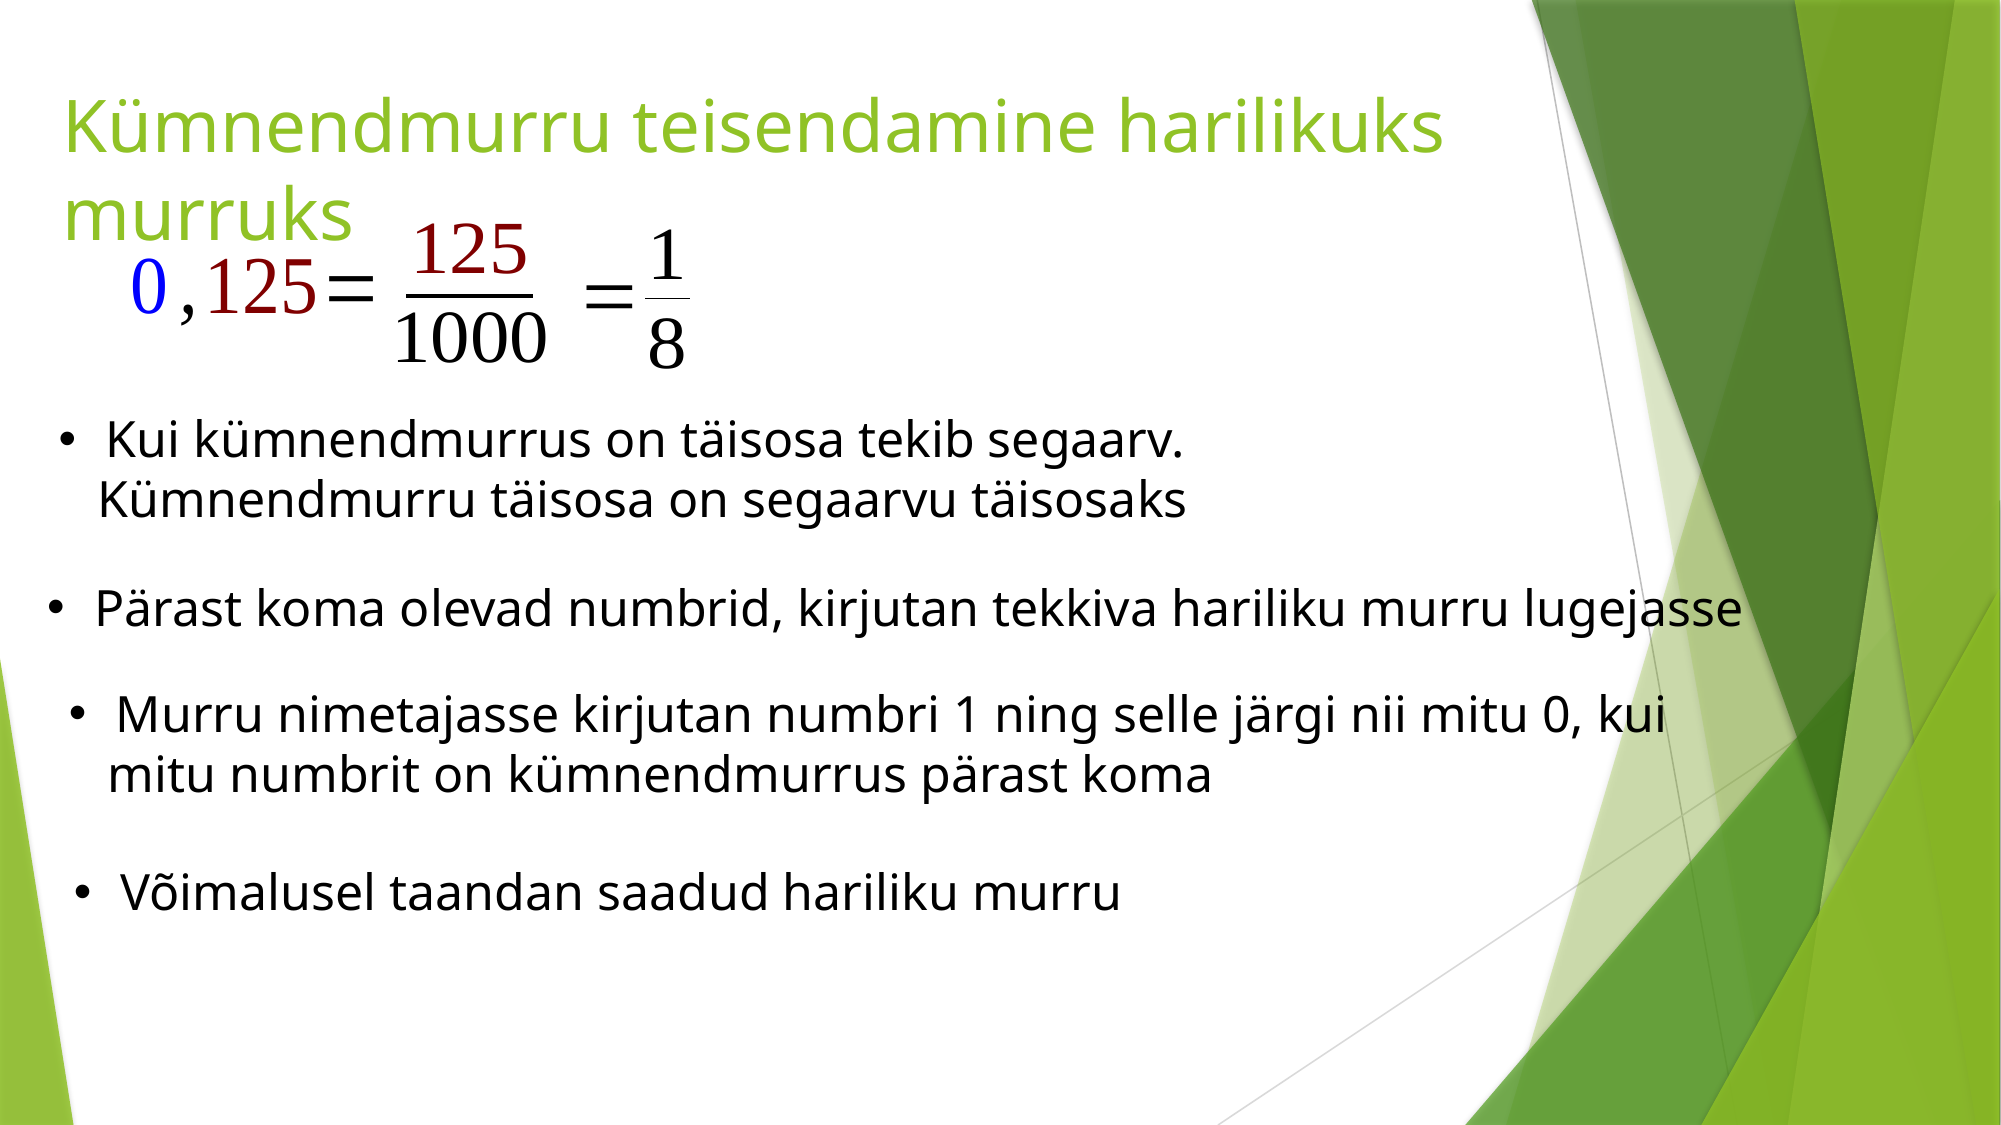

# Kümnendmurru teisendamine harilikuks murruks
Kui kümnendmurrus on täisosa tekib segaarv.
 Kümnendmurru täisosa on segaarvu täisosaks
Pärast koma olevad numbrid, kirjutan tekkiva hariliku murru lugejasse
Murru nimetajasse kirjutan numbri 1 ning selle järgi nii mitu 0, kui
 mitu numbrit on kümnendmurrus pärast koma
Võimalusel taandan saadud hariliku murru